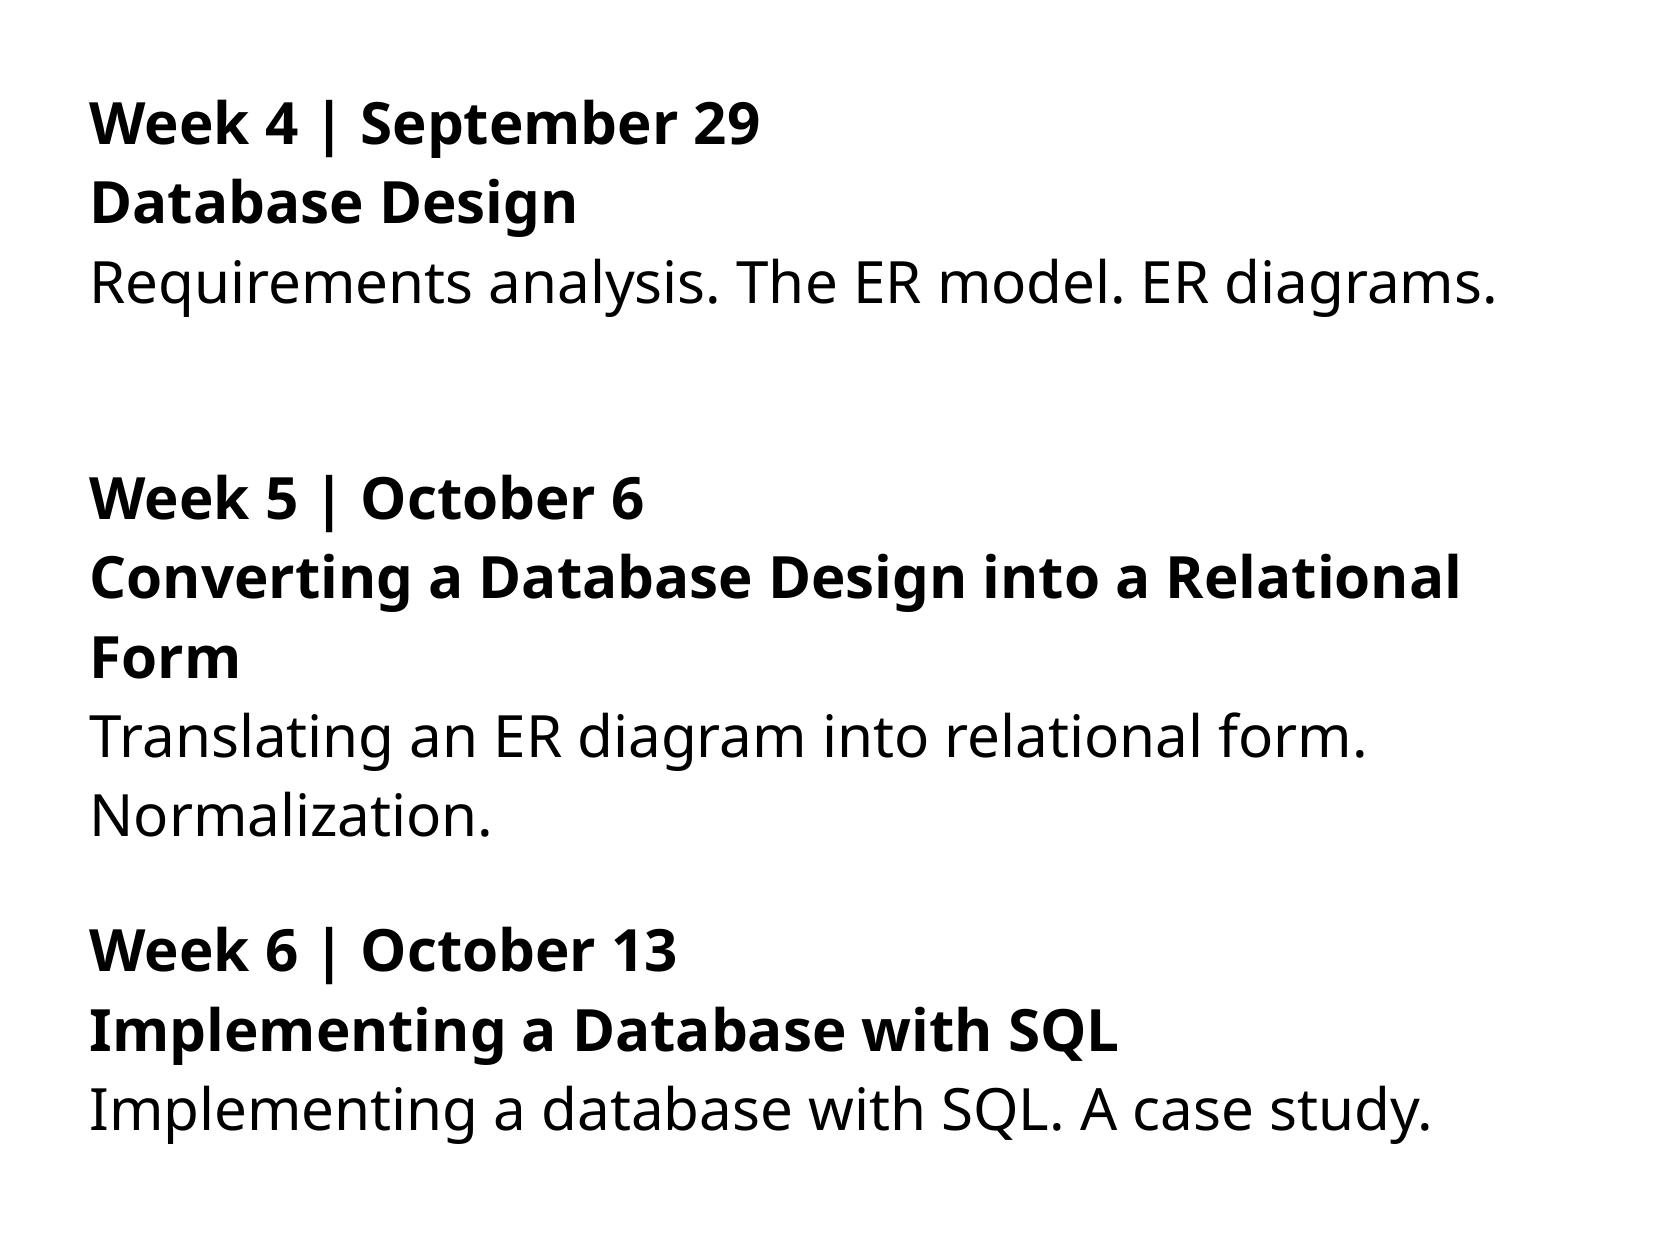

Week 4 | September 29
Database Design
Requirements analysis. The ER model. ER diagrams.
Week 5 | October 6
Converting a Database Design into a Relational Form
Translating an ER diagram into relational form. Normalization.
Week 6 | October 13
Implementing a Database with SQL
Implementing a database with SQL. A case study.